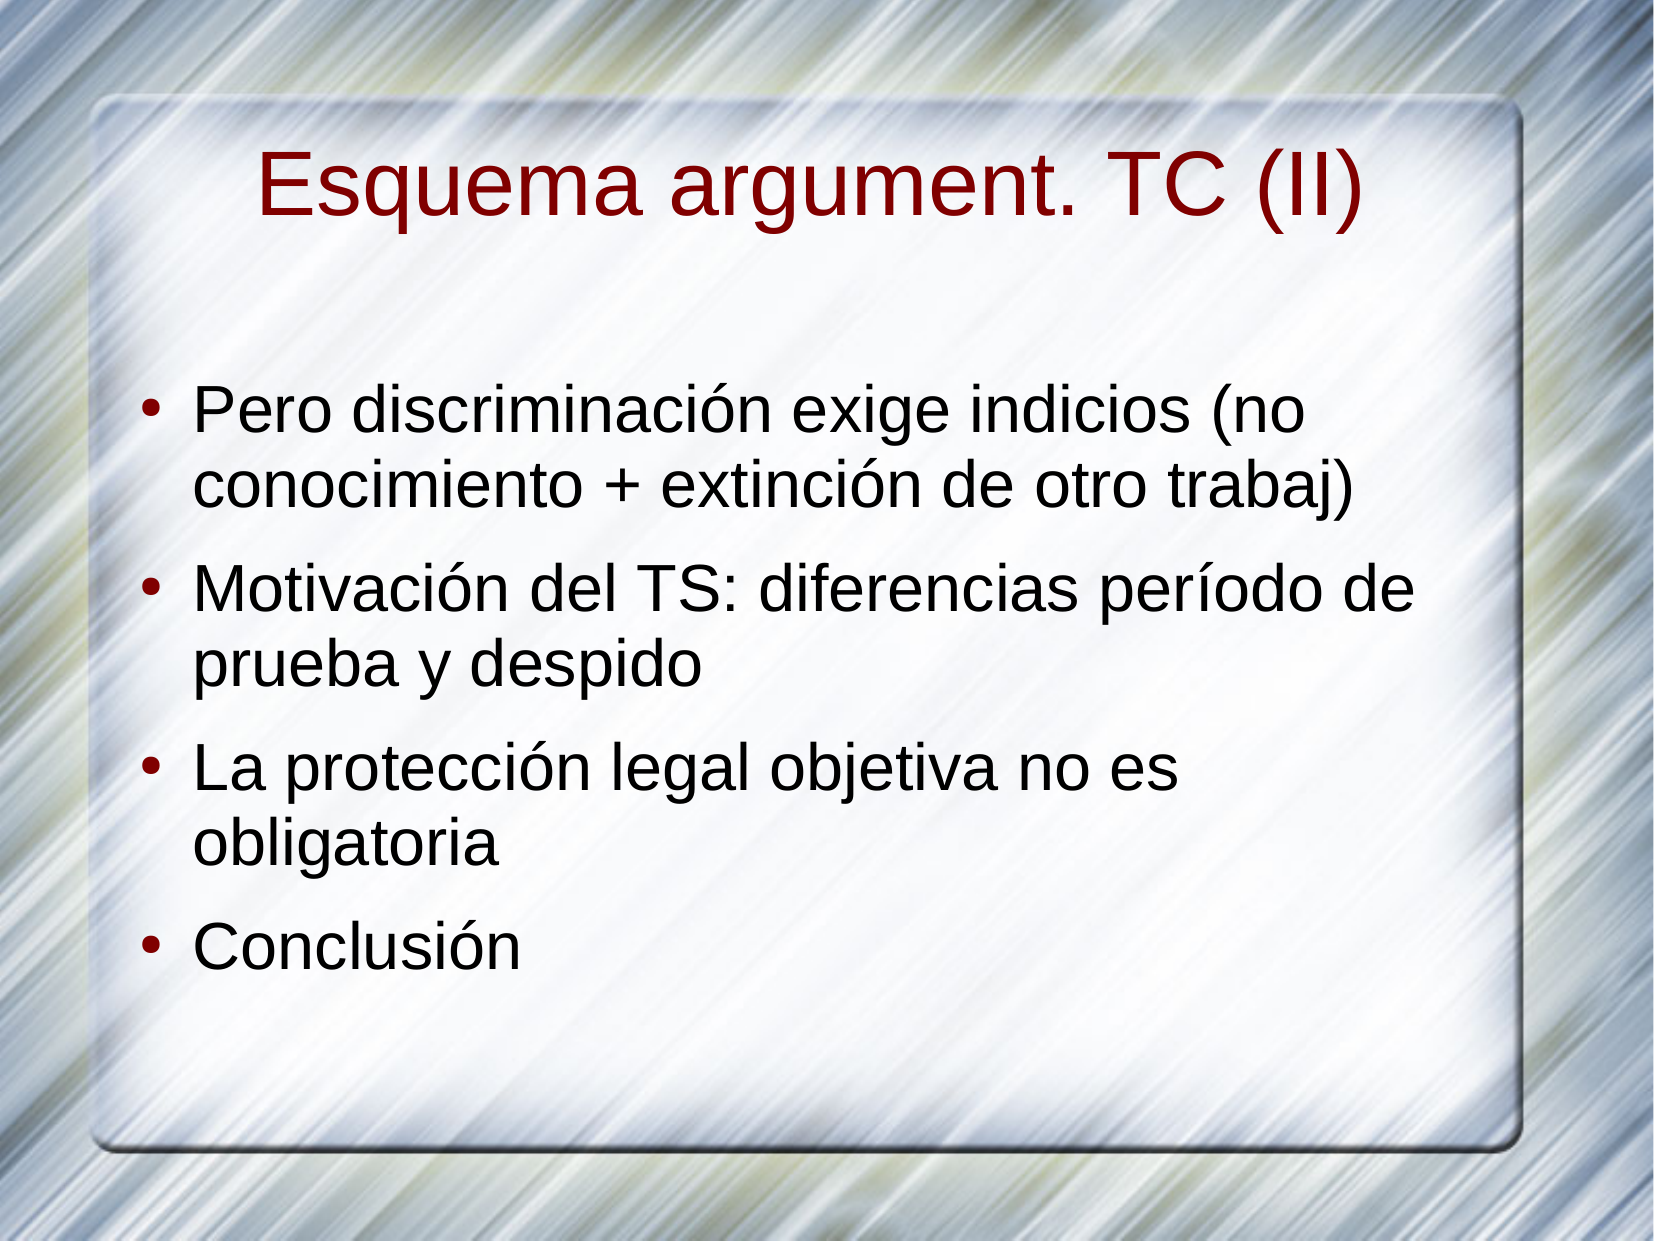

# Esquema argument. TC (II)
Pero discriminación exige indicios (no conocimiento + extinción de otro trabaj)
Motivación del TS: diferencias período de prueba y despido
La protección legal objetiva no es obligatoria
Conclusión